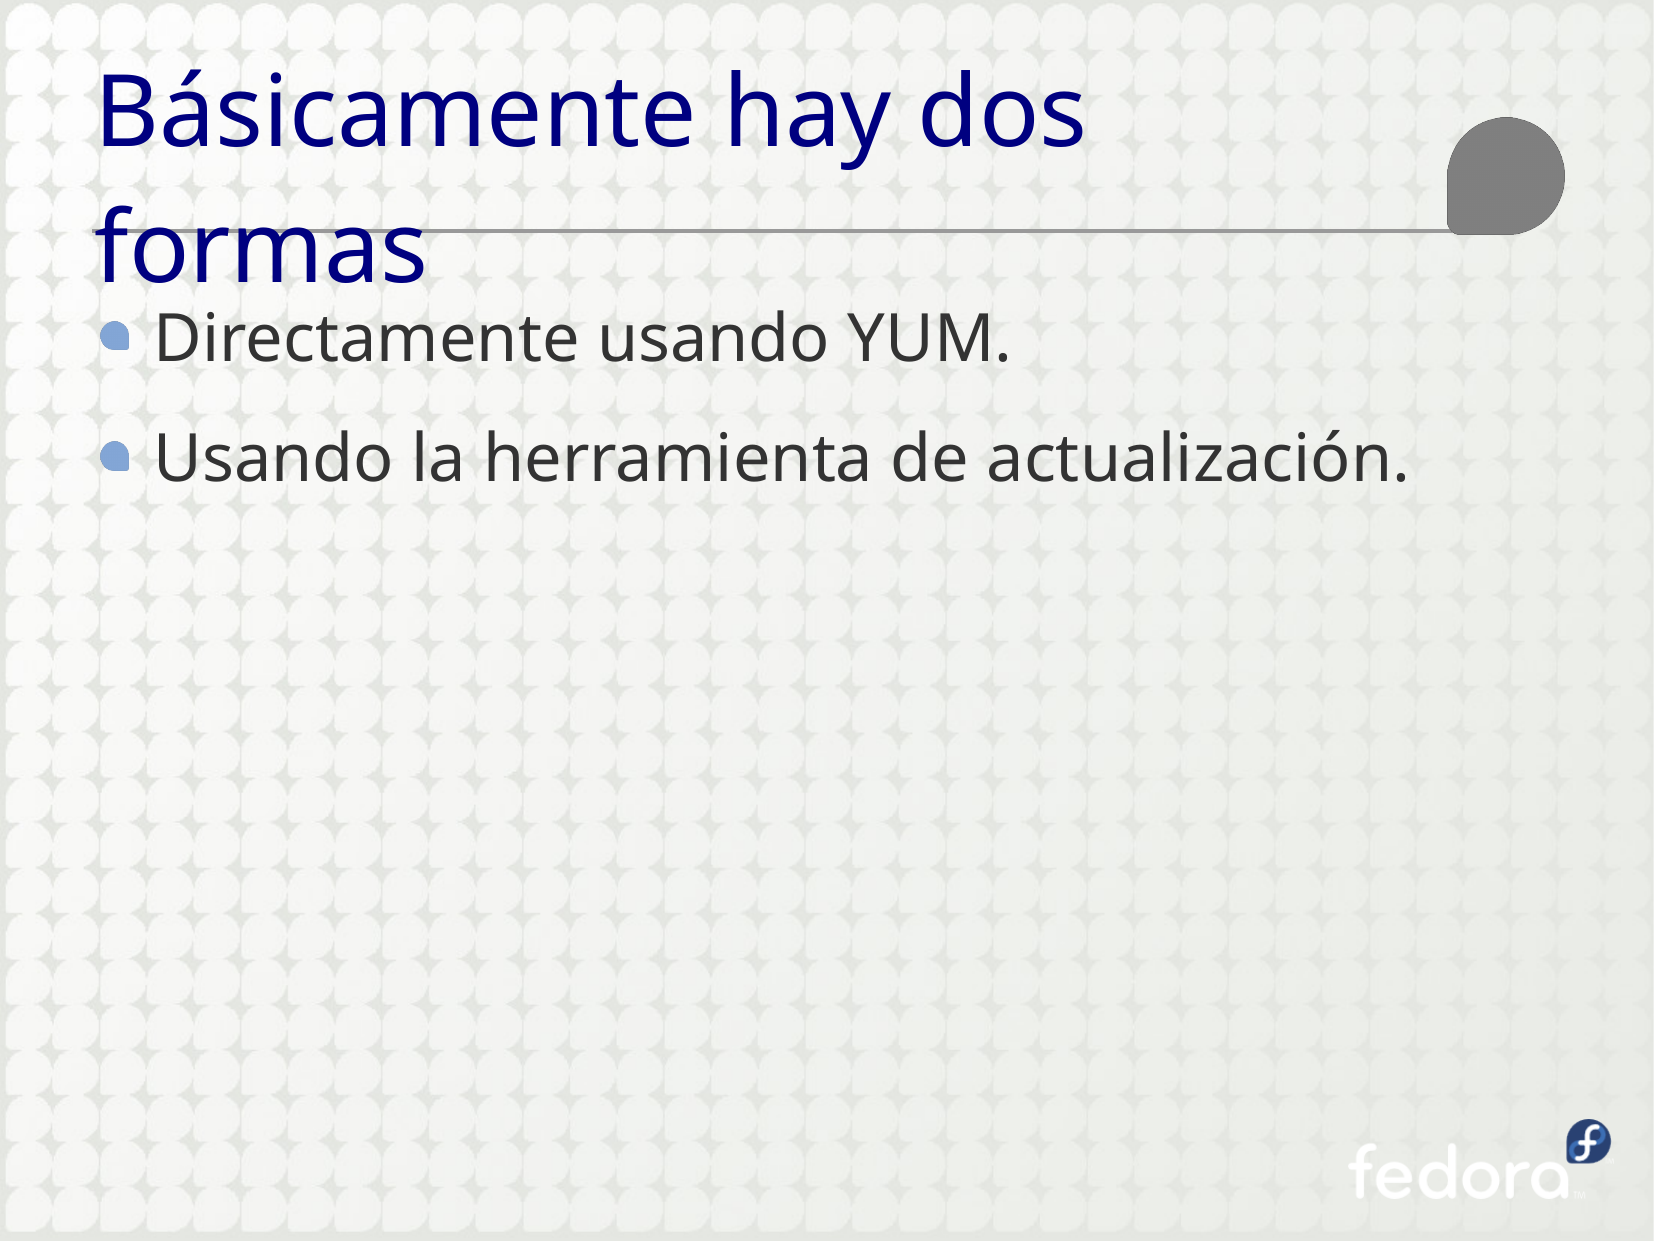

Básicamente hay dos formas
# Directamente usando YUM.
Usando la herramienta de actualización.